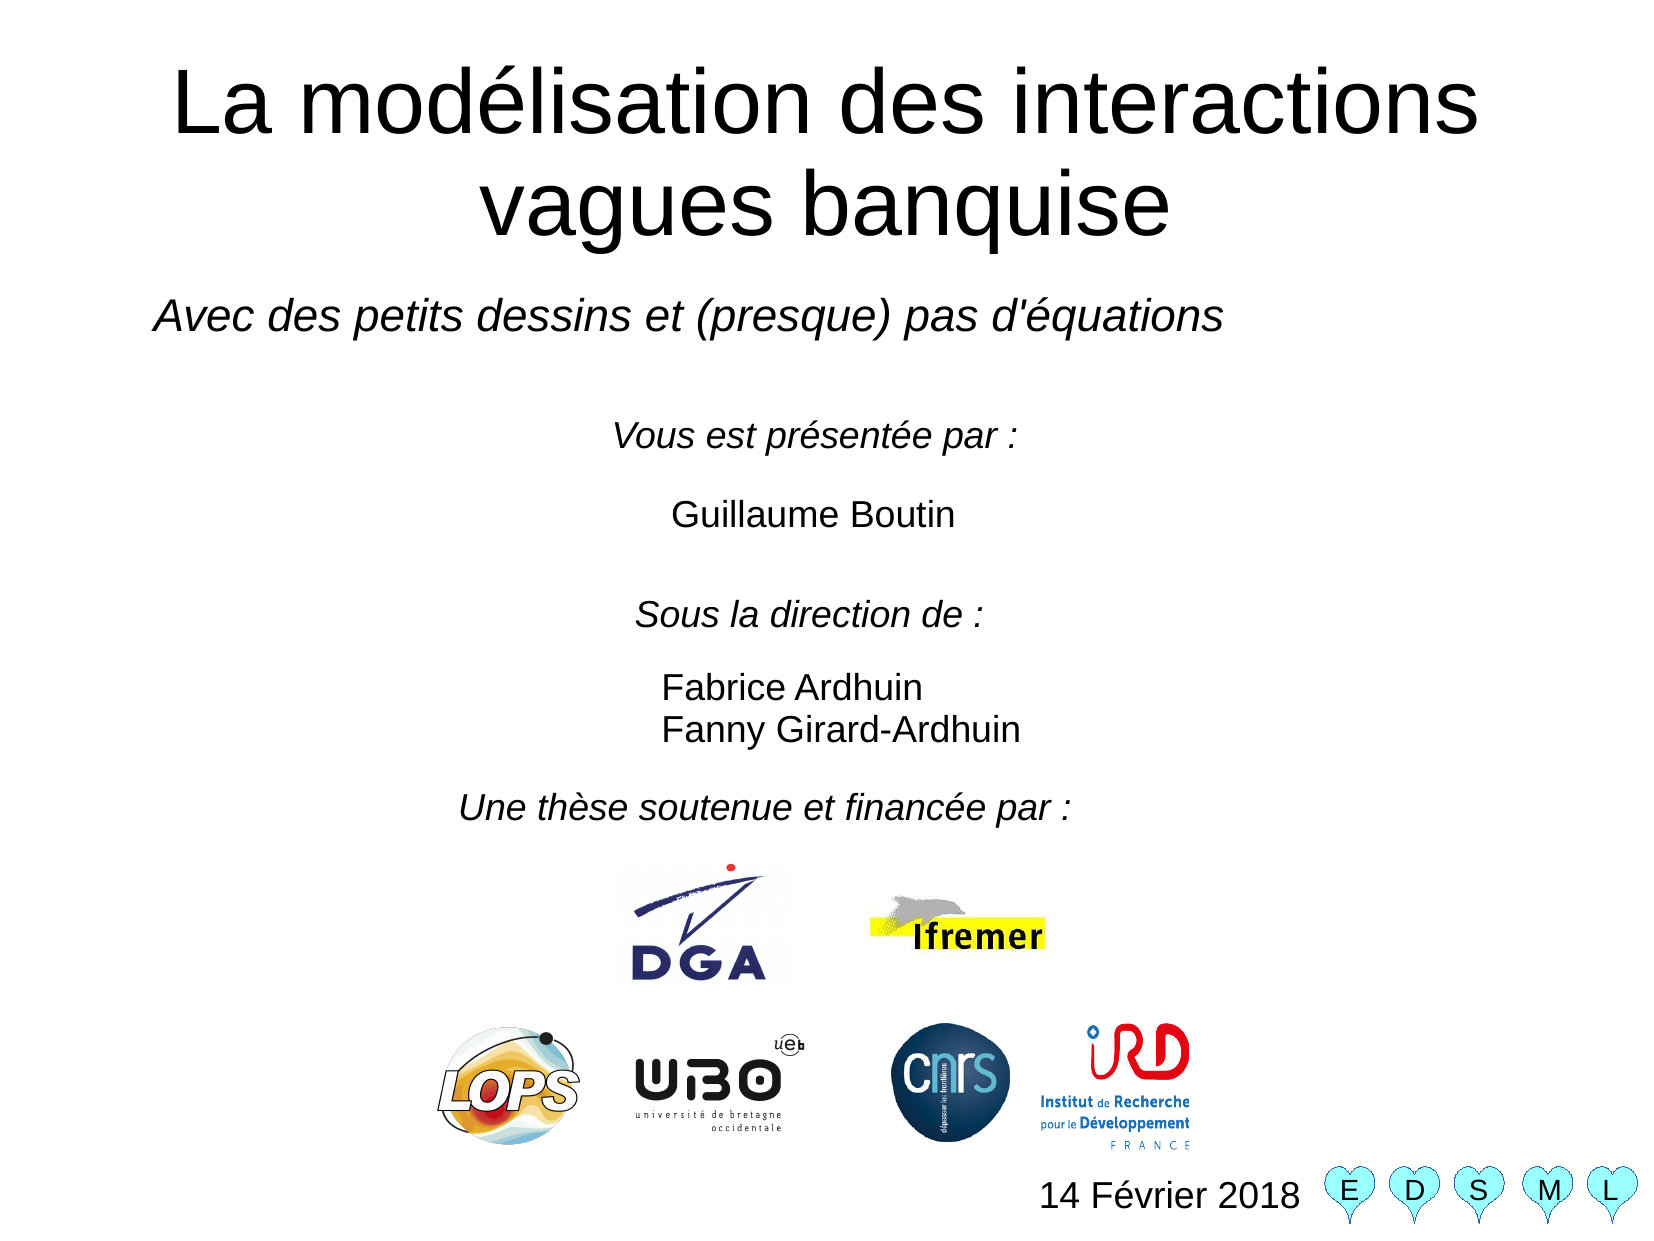

# La modélisation des interactions vagues banquise
Avec des petits dessins et (presque) pas d'équations
Vous est présentée par :
Guillaume Boutin
Sous la direction de :
Fabrice Ardhuin
Fanny Girard-Ardhuin
Une thèse soutenue et financée par :
14 Février 2018
E
D
S
M
L